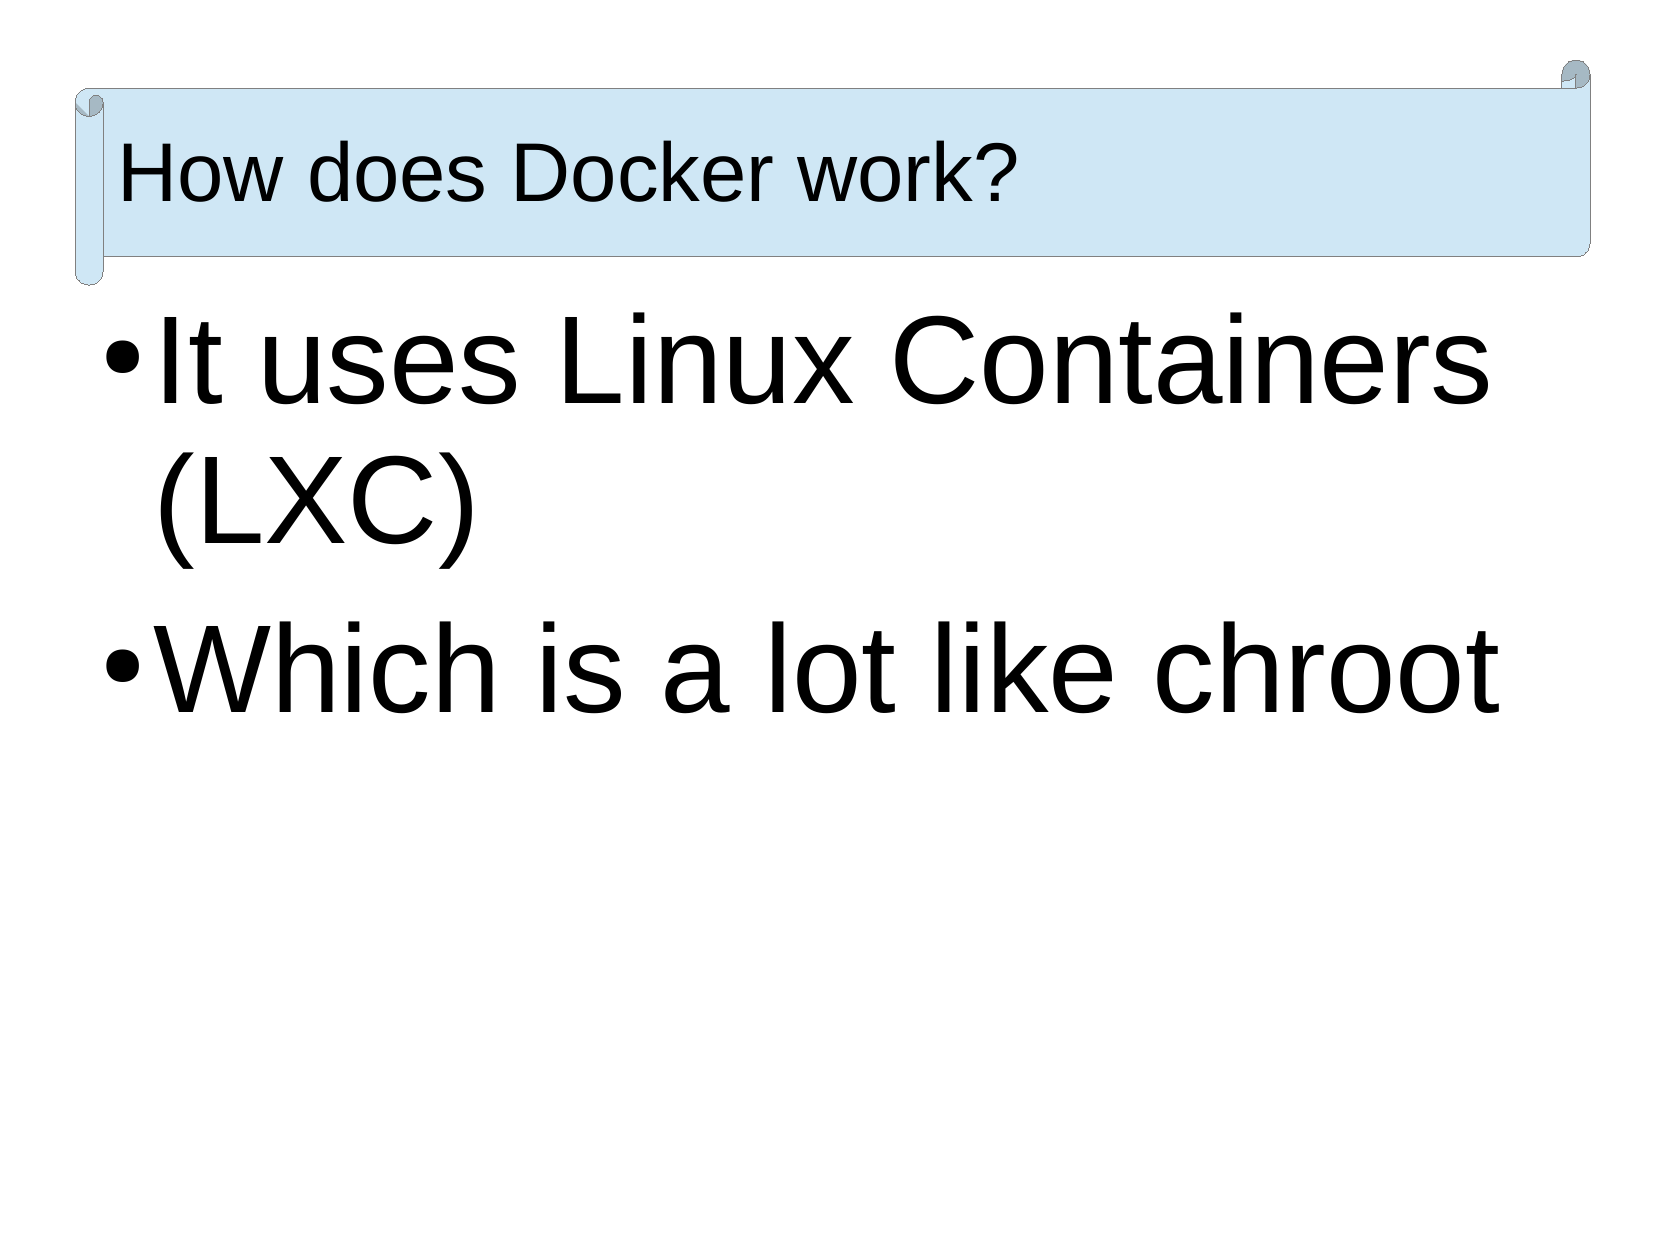

How does Docker work?
# It uses Linux Containers (LXC)
Which is a lot like chroot